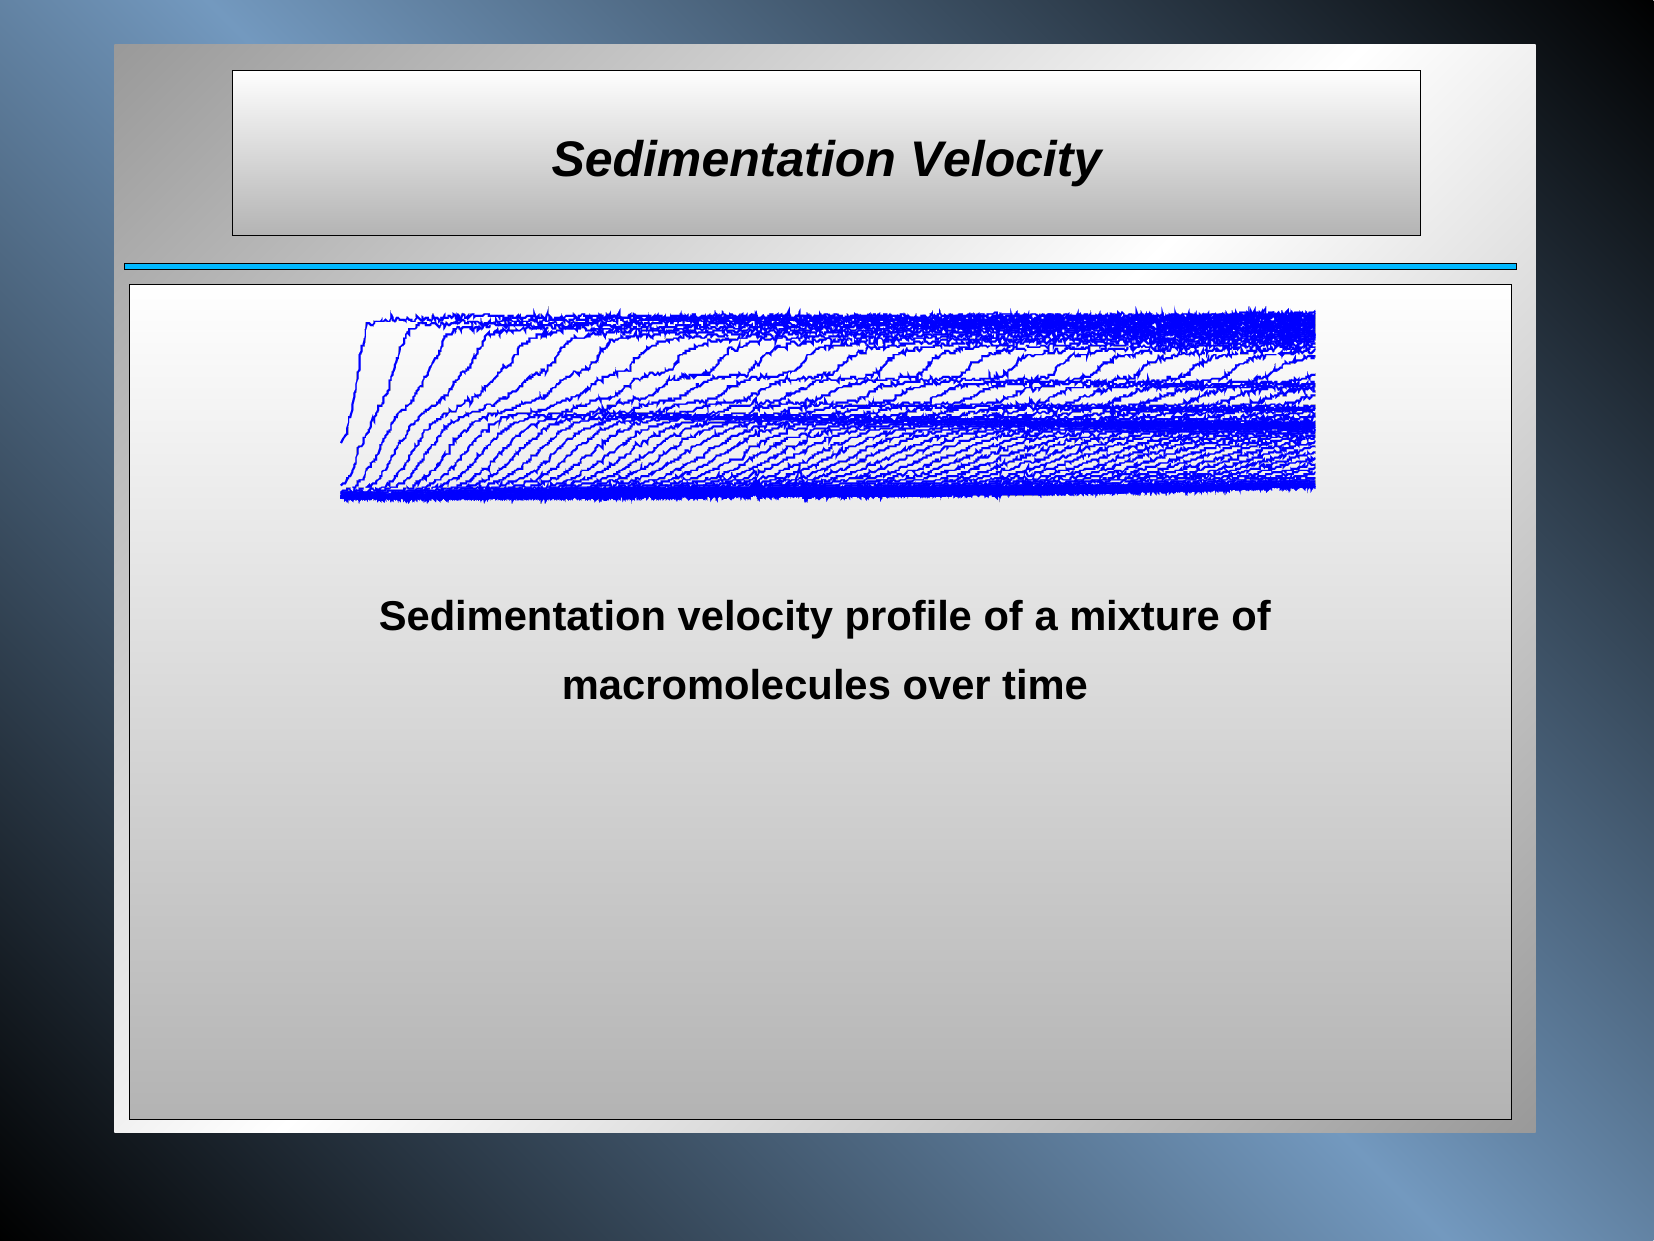

Sedimentation Velocity
Sedimentation velocity profile of a mixture of macromolecules over time